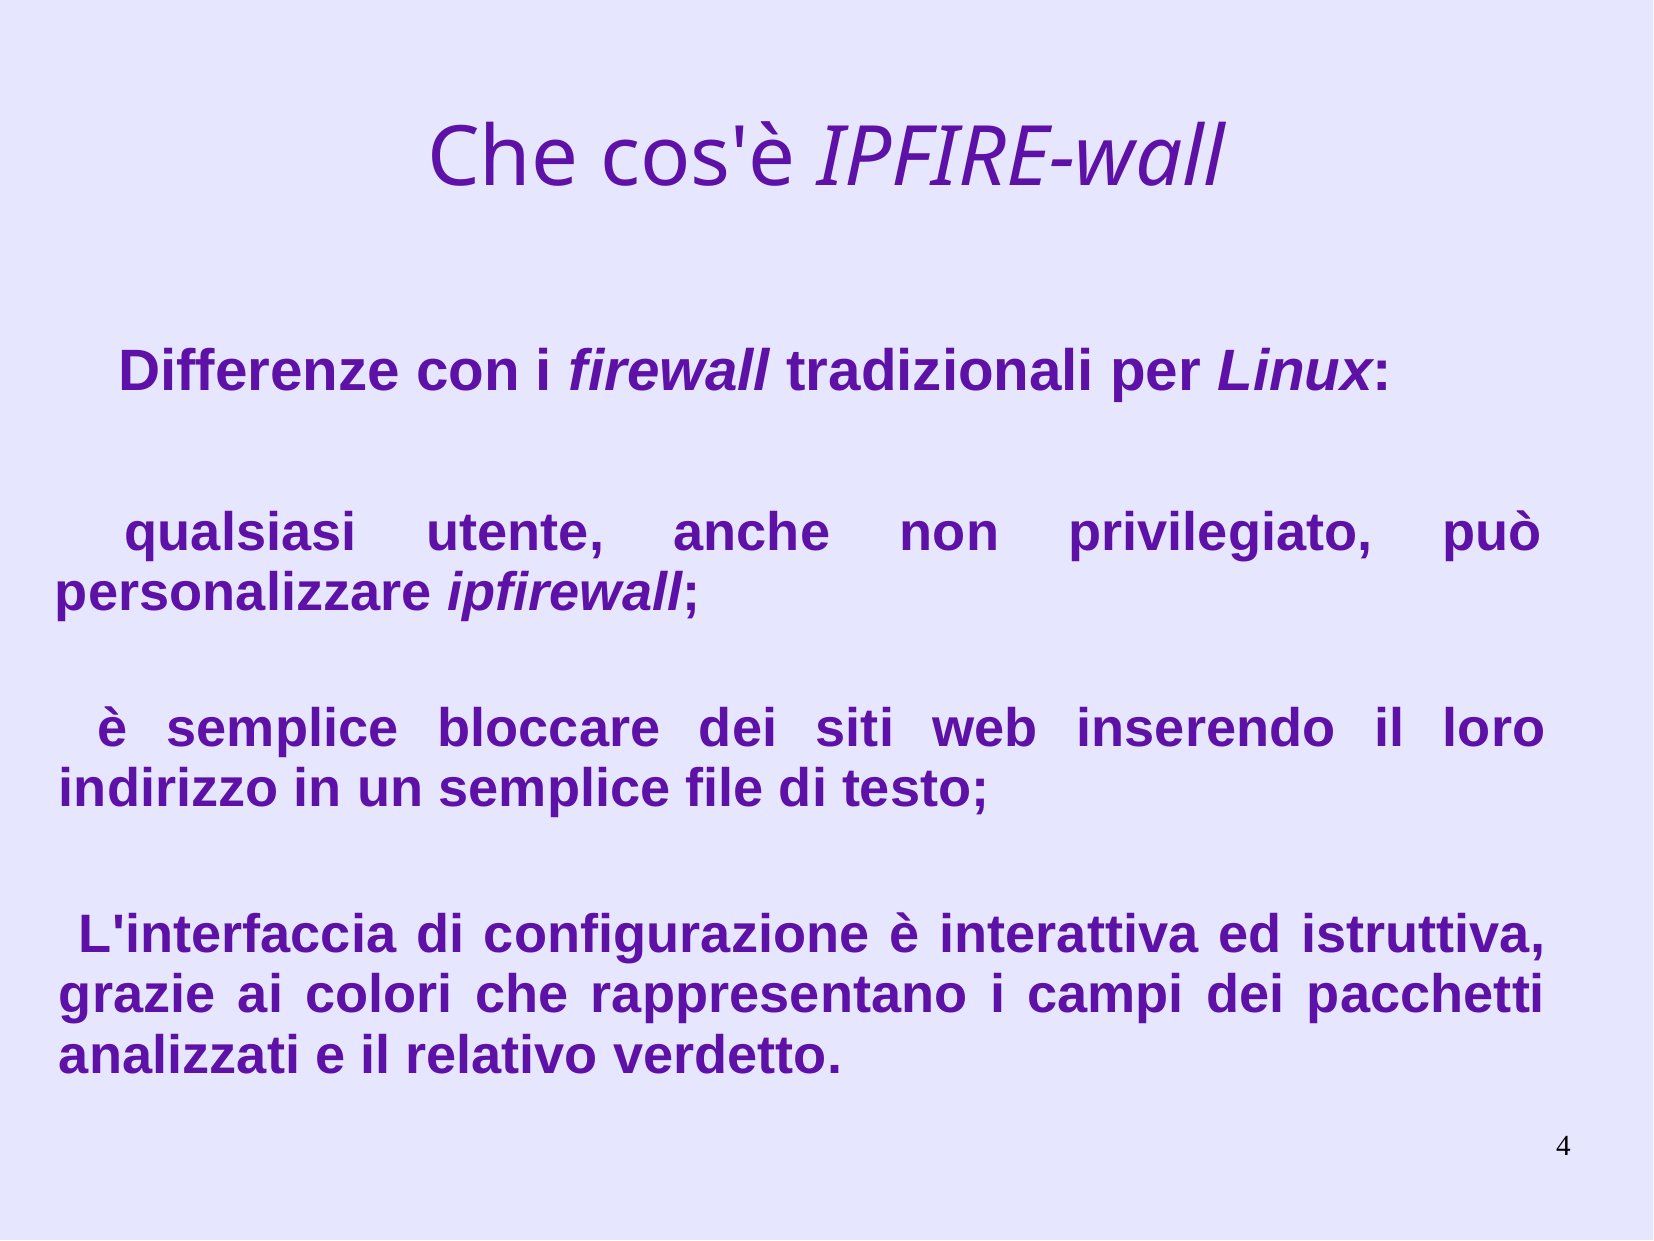

# Che cos'è IPFIRE-wall
Differenze con i firewall tradizionali per Linux:
 qualsiasi utente, anche non privilegiato, può personalizzare ipfirewall;
 è semplice bloccare dei siti web inserendo il loro indirizzo in un semplice file di testo;
 L'interfaccia di configurazione è interattiva ed istruttiva, grazie ai colori che rappresentano i campi dei pacchetti analizzati e il relativo verdetto.
4